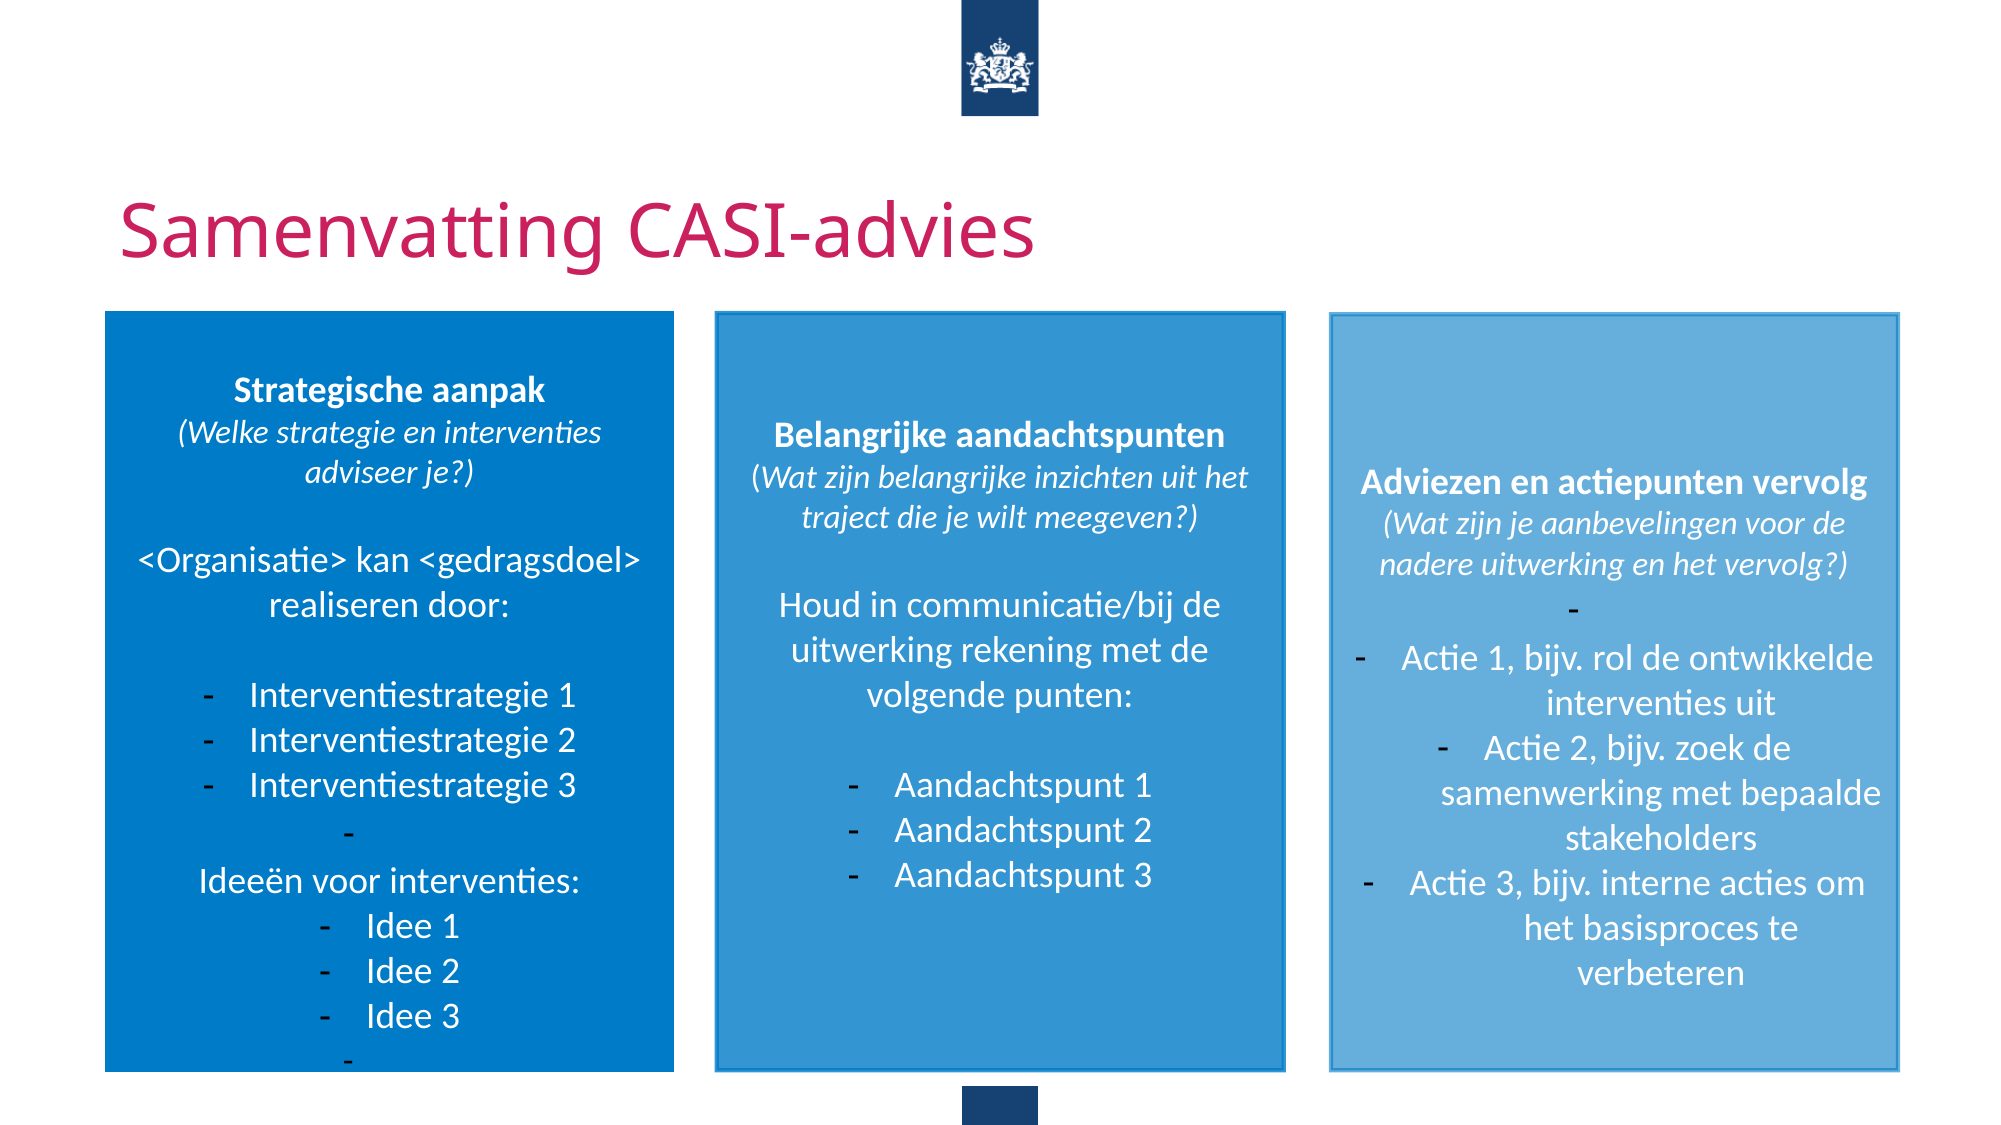

Samenvatting CASI-advies
Strategische aanpak
(Welke strategie en interventies adviseer je?)
<Organisatie> kan <gedragsdoel> realiseren door:
Interventiestrategie 1
Interventiestrategie 2
Interventiestrategie 3
Ideeën voor interventies:
Idee 1
Idee 2
Idee 3
(o.b.v. sheet 12, 14 en 15)
Belangrijke aandachtspunten
(Wat zijn belangrijke inzichten uit het traject die je wilt meegeven?)
Houd in communicatie/bij de uitwerking rekening met de volgende punten:
Aandachtspunt 1
Aandachtspunt 2
Aandachtspunt 3
(o.b.v. sheet 7, 8, 11 en 17)
Adviezen en actiepunten vervolg
(Wat zijn je aanbevelingen voor de nadere uitwerking en het vervolg?)
Actie 1, bijv. rol de ontwikkelde interventies uit
Actie 2, bijv. zoek de samenwerking met bepaalde stakeholders
Actie 3, bijv. interne acties om het basisproces te verbeteren
(o.b.v. sheet 18)